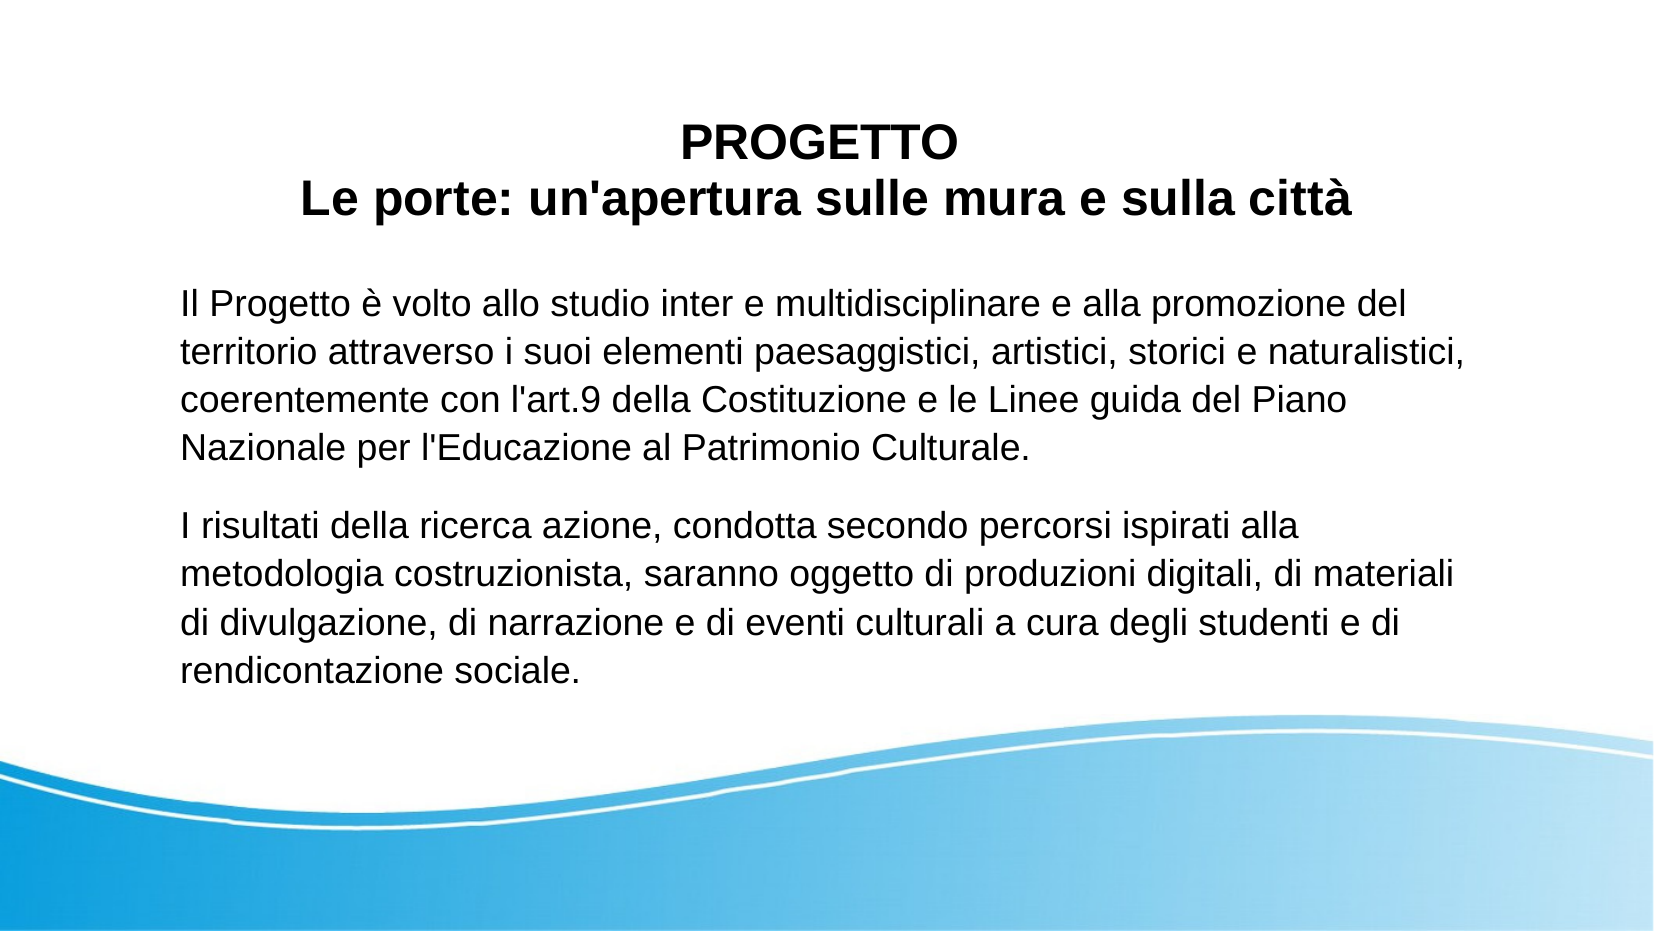

# PROGETTO Le porte: un'apertura sulle mura e sulla città
Il Progetto è volto allo studio inter e multidisciplinare e alla promozione del territorio attraverso i suoi elementi paesaggistici, artistici, storici e naturalistici, coerentemente con l'art.9 della Costituzione e le Linee guida del Piano Nazionale per l'Educazione al Patrimonio Culturale.
I risultati della ricerca azione, condotta secondo percorsi ispirati alla metodologia costruzionista, saranno oggetto di produzioni digitali, di materiali di divulgazione, di narrazione e di eventi culturali a cura degli studenti e di rendicontazione sociale.